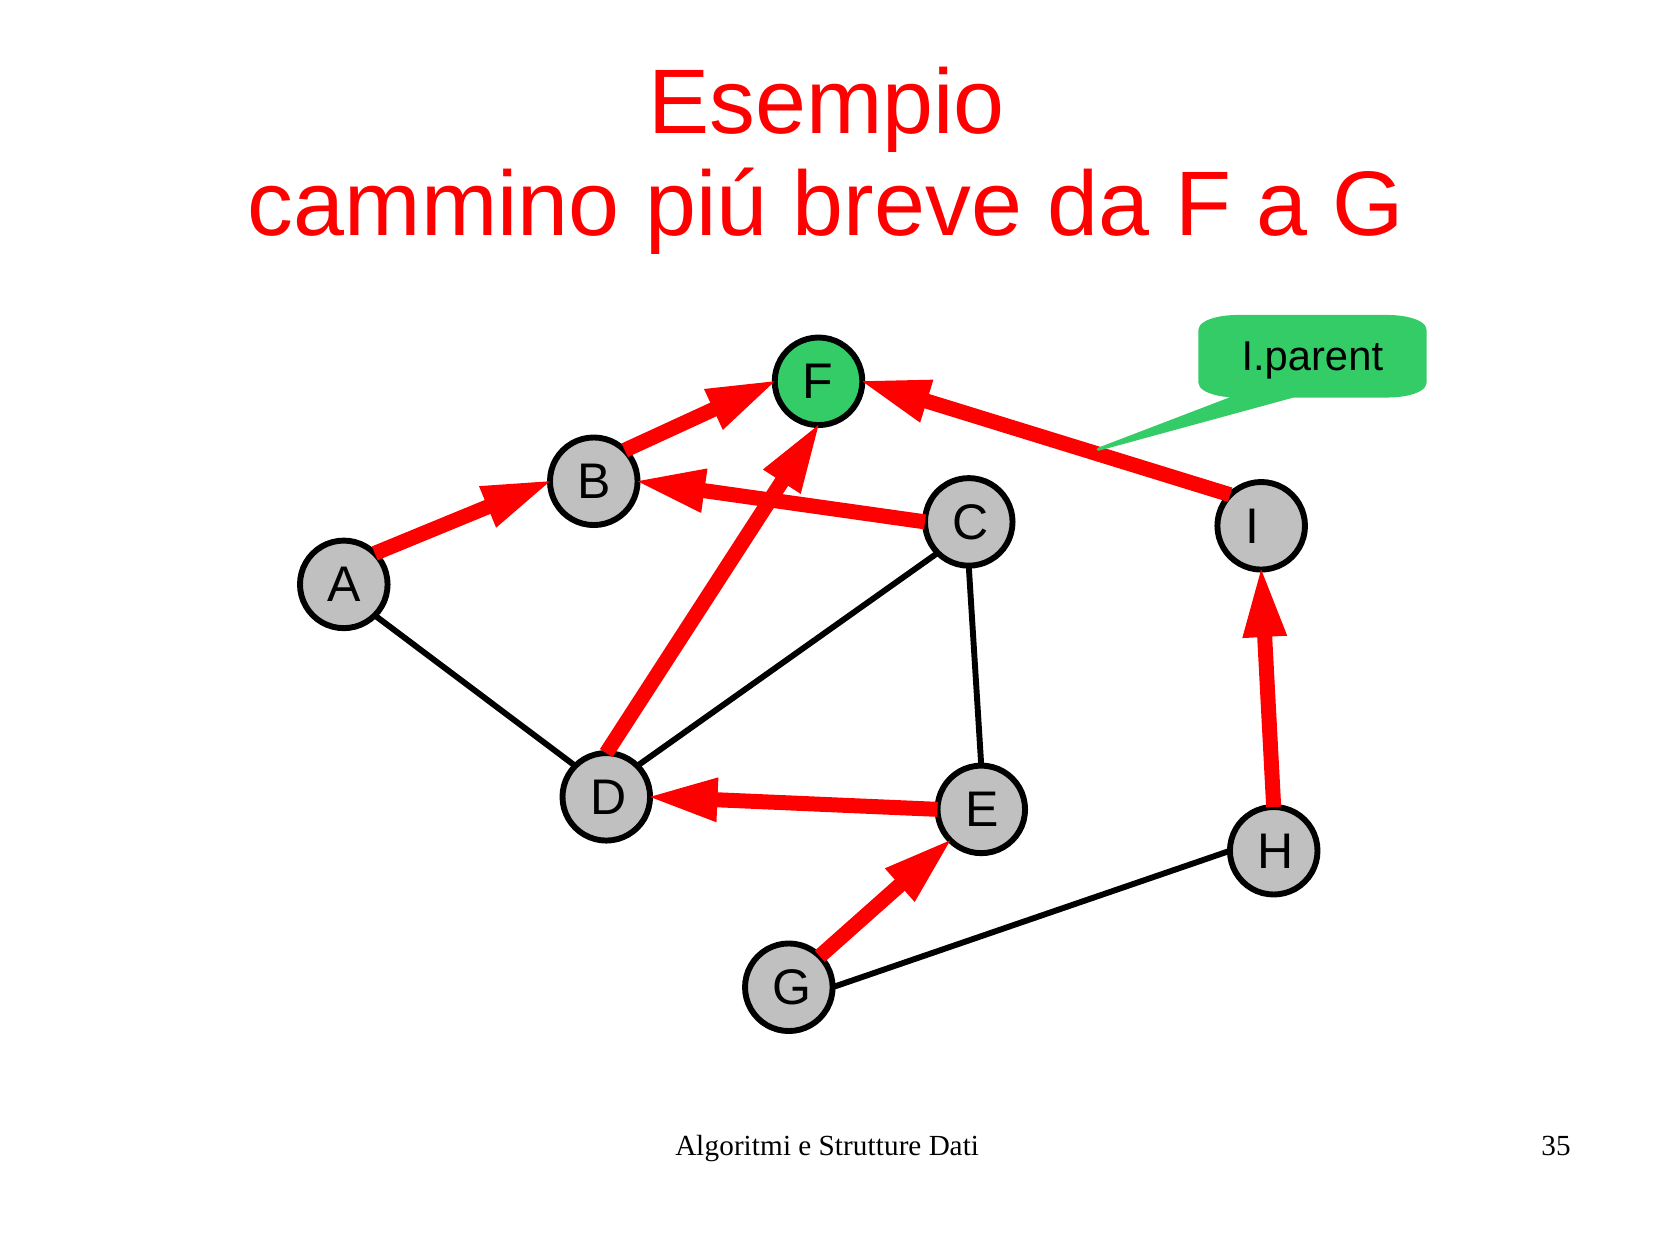

# Esempio cammino piú breve da F a G
I.parent
F
B
C
I
A
D
E
H
G
Algoritmi e Strutture Dati
35